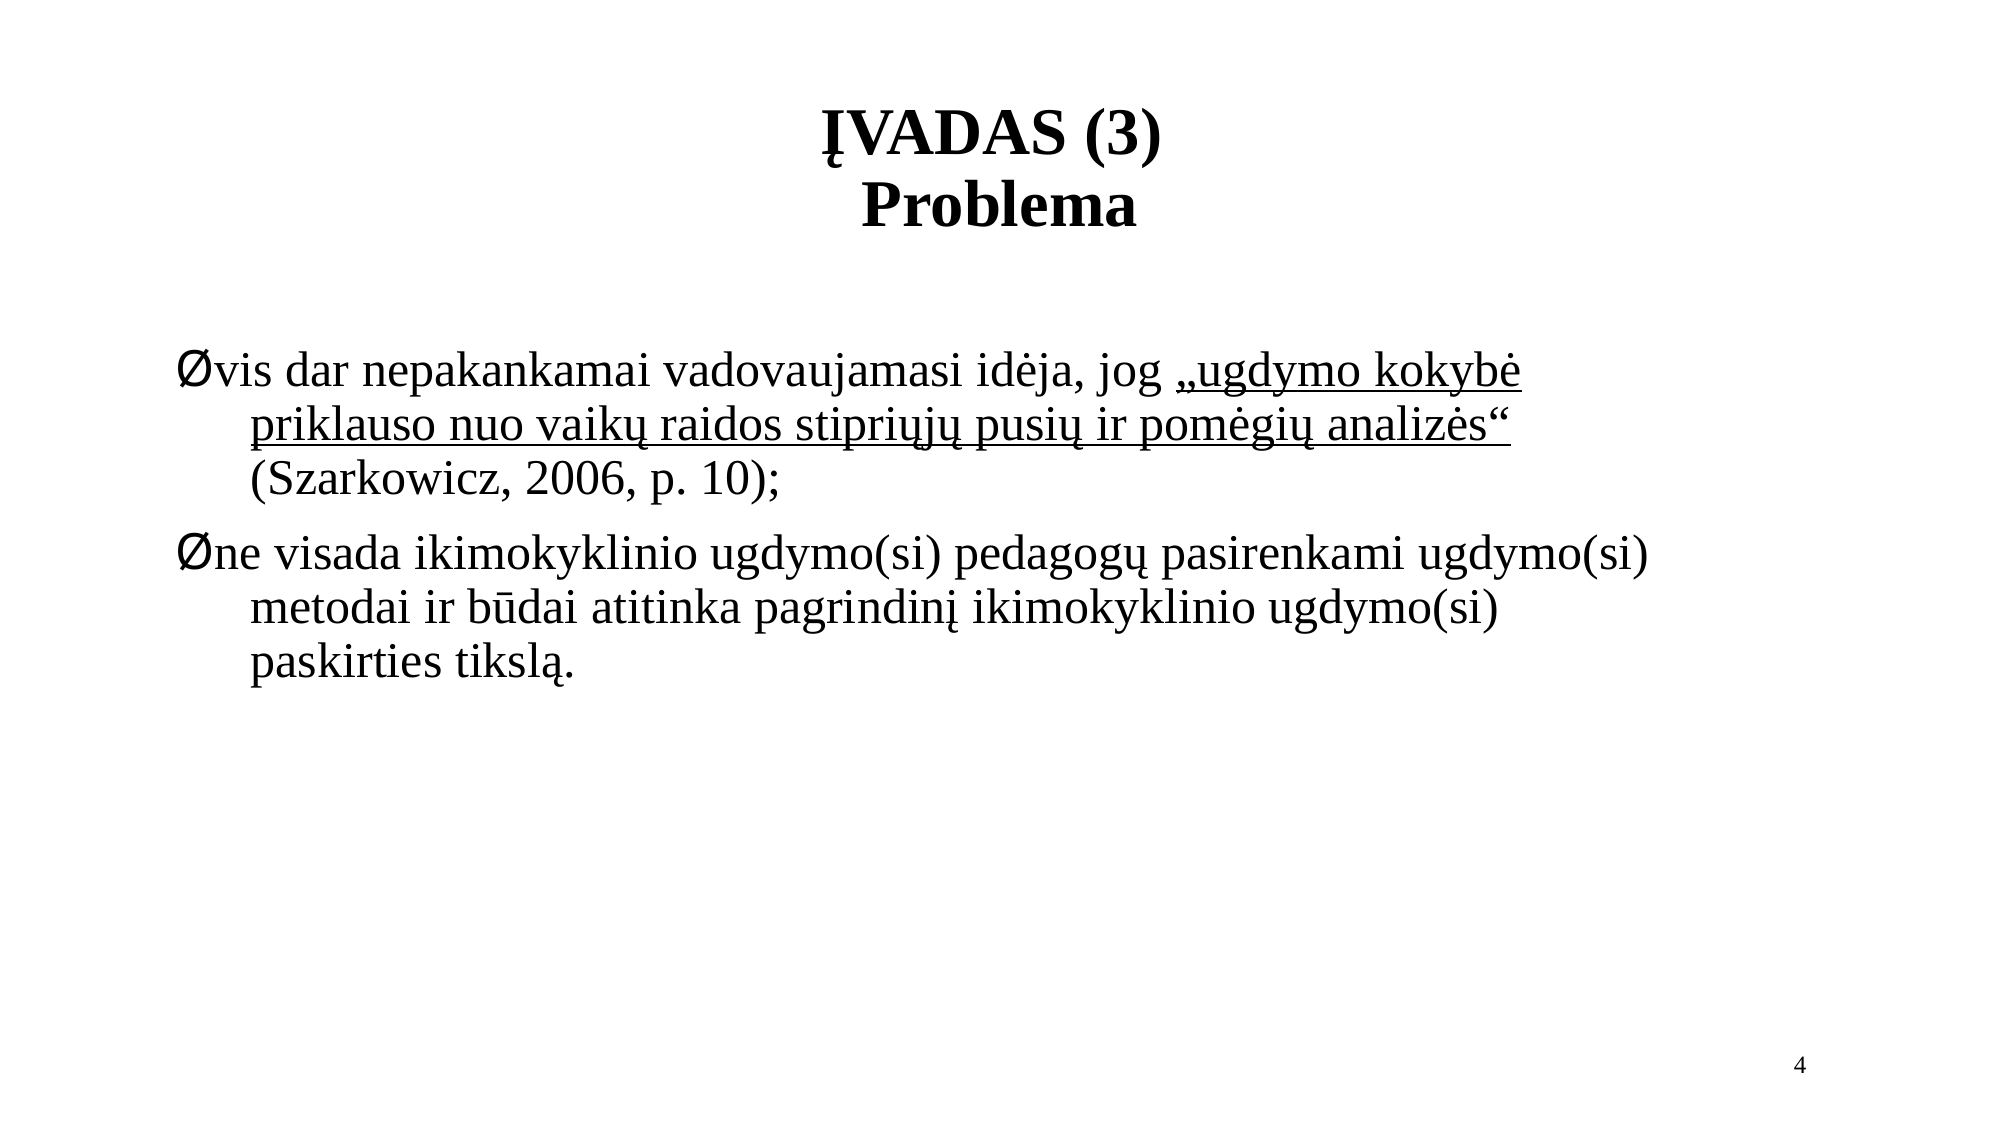

# ĮVADAS (3) Problema
vis dar nepakankamai vadovaujamasi idėja, jog „ugdymo kokybė priklauso nuo vaikų raidos stipriųjų pusių ir pomėgių analizės“ (Szarkowicz, 2006, p. 10);
ne visada ikimokyklinio ugdymo(si) pedagogų pasirenkami ugdymo(si) metodai ir būdai atitinka pagrindinį ikimokyklinio ugdymo(si) paskirties tikslą.
4